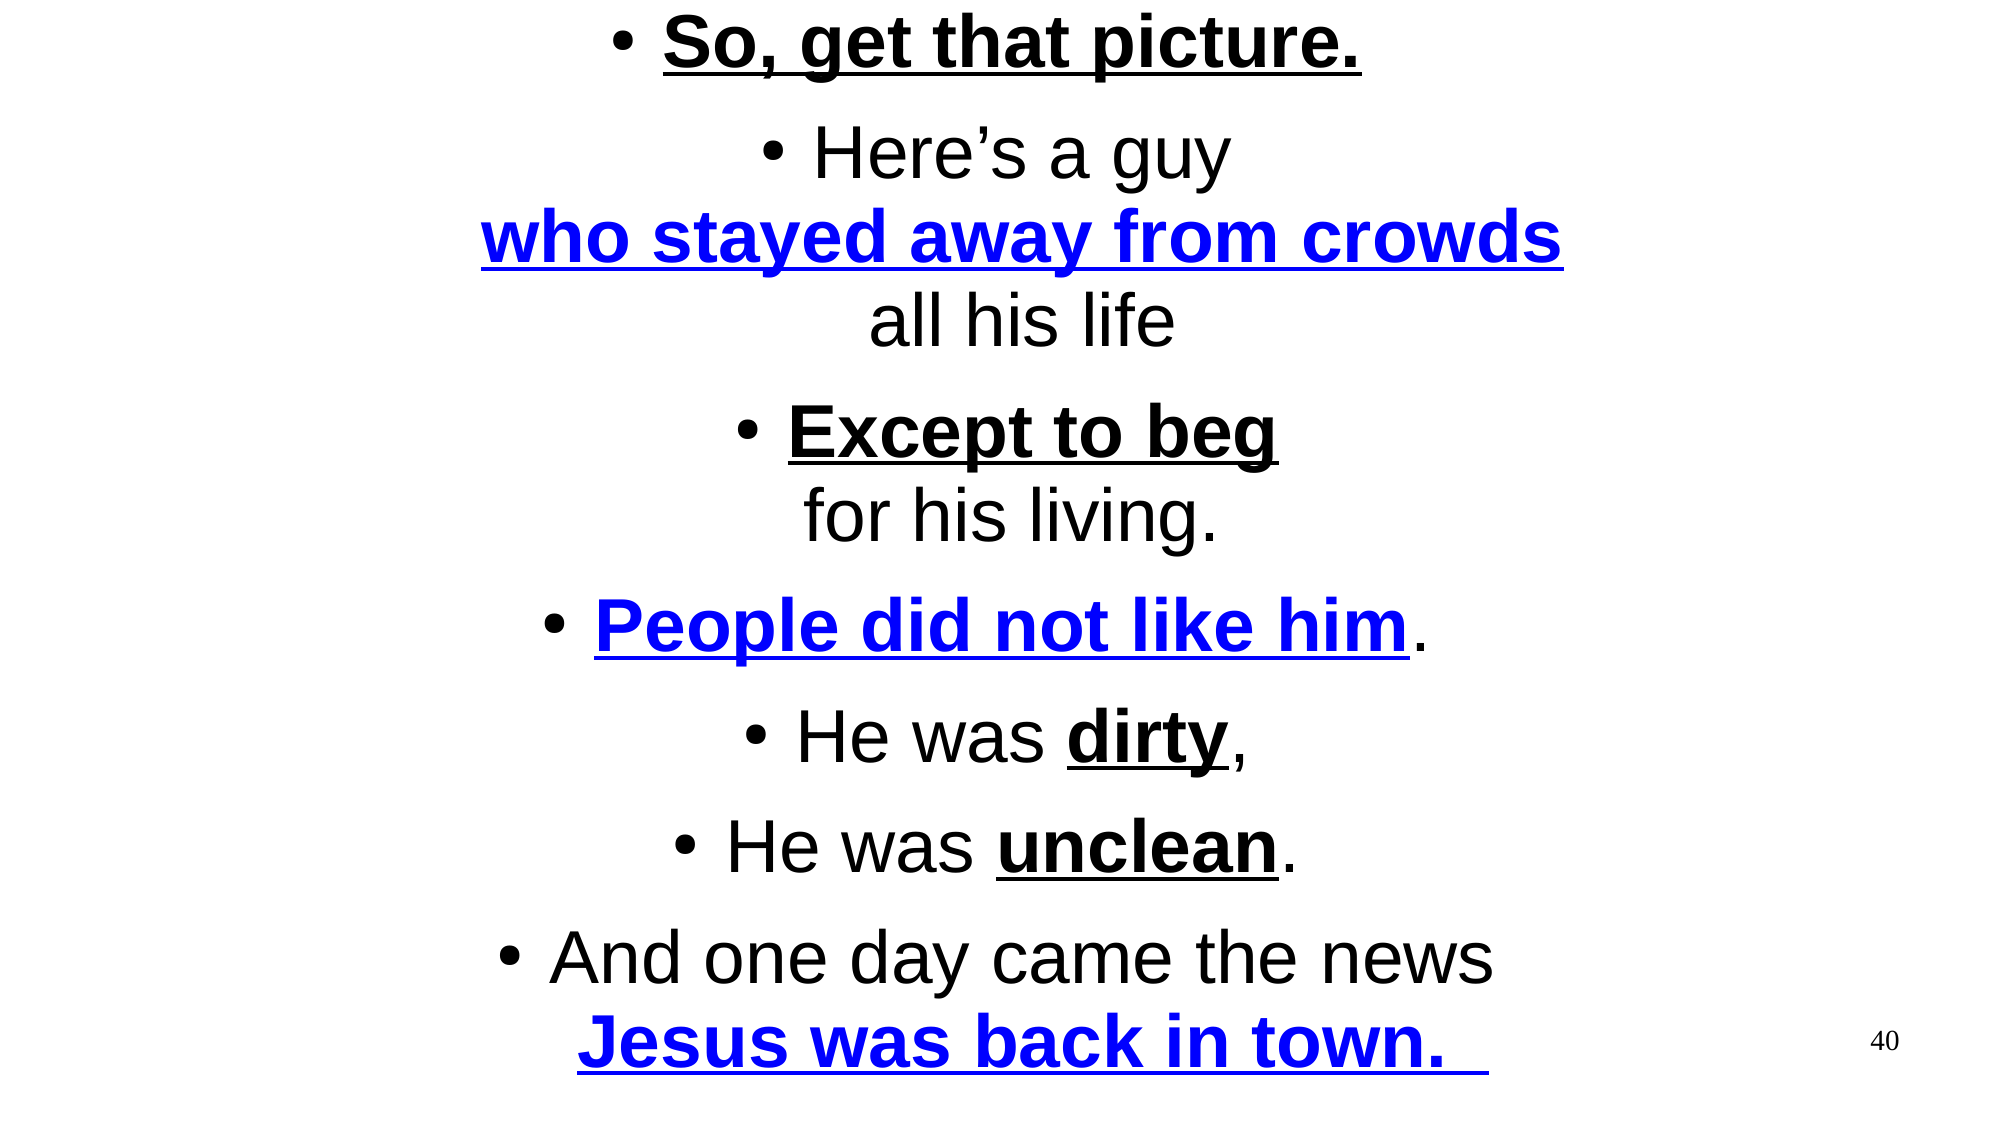

# So, get that picture.
Here’s a guy
who stayed away from crowds
all his life
Except to beg
for his living.
People did not like him.
He was dirty,
He was unclean.
And one day came the news
Jesus was back in town.
40